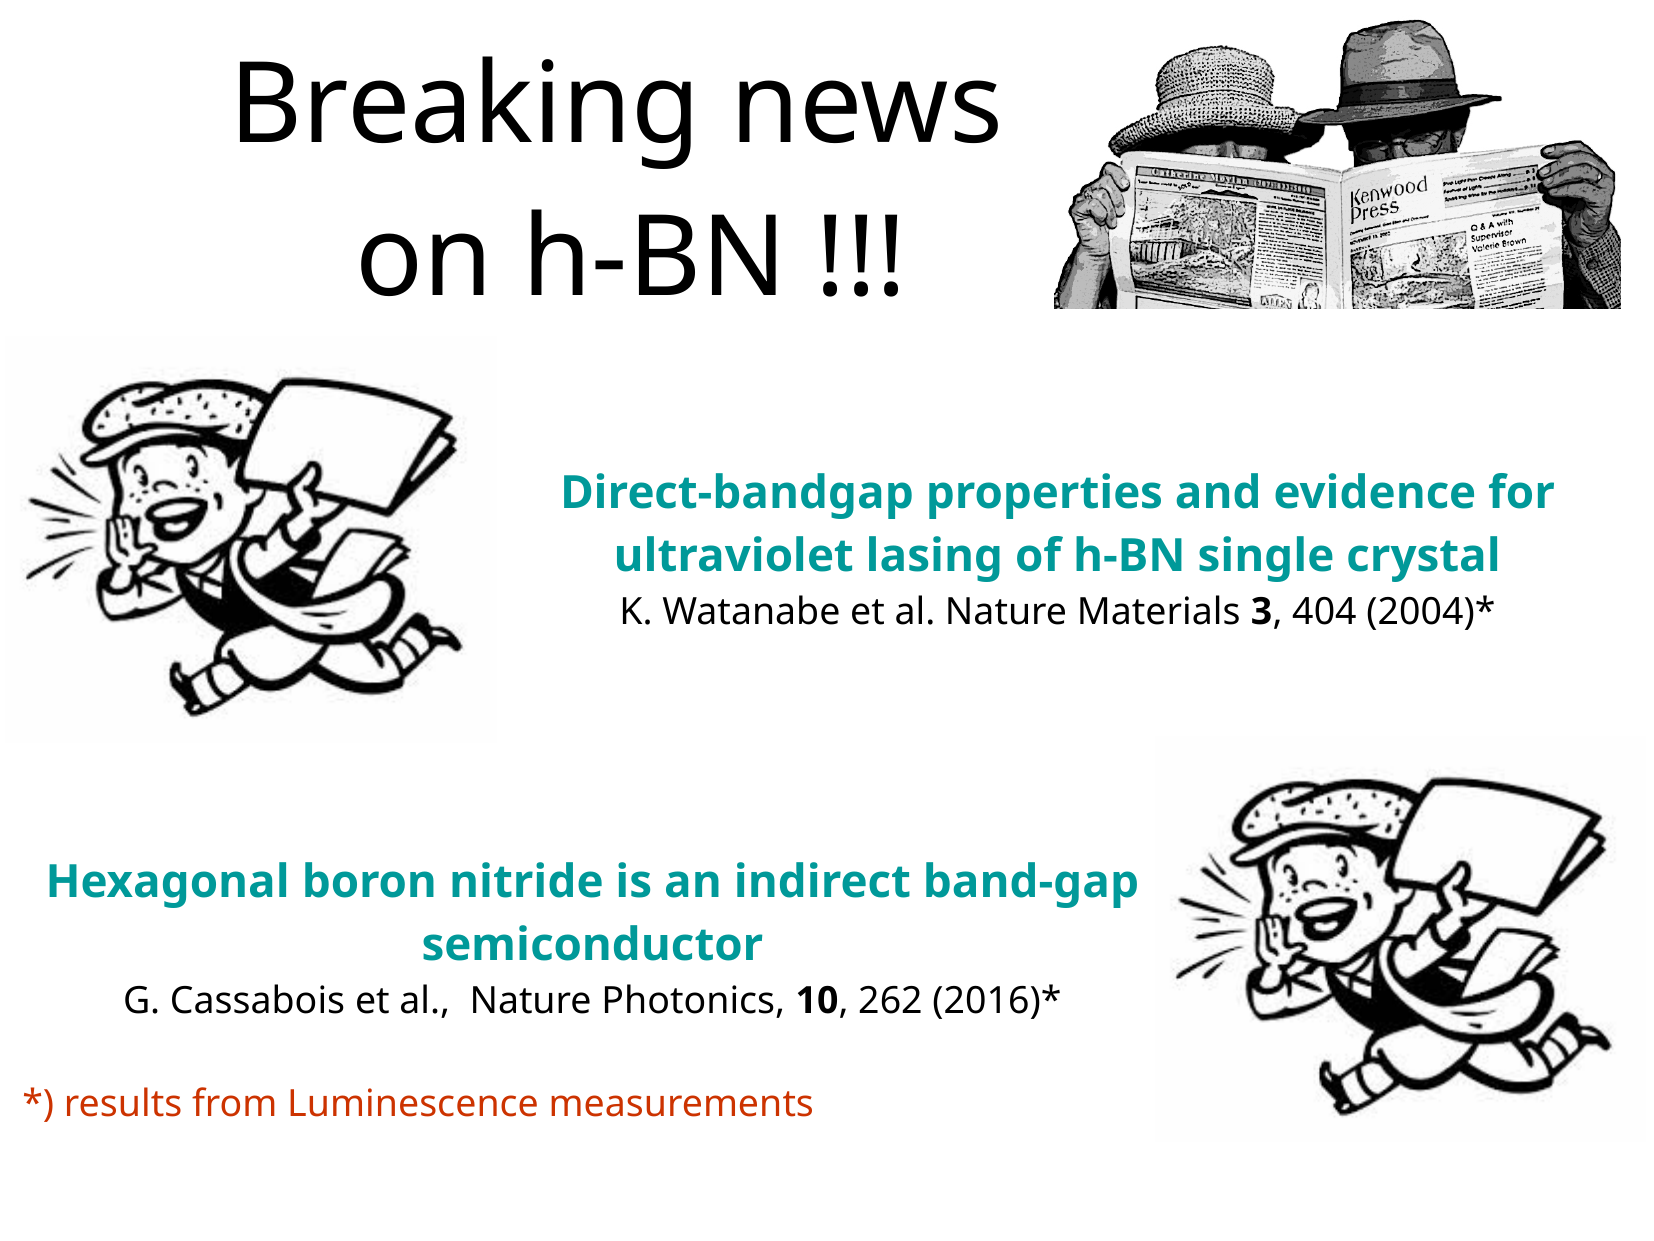

# Breaking news on h-BN !!!
Direct-bandgap properties and evidence for ultraviolet lasing of h-BN single crystal
K. Watanabe et al. Nature Materials 3, 404 (2004)*
Hexagonal boron nitride is an indirect band-gap semiconductor
G. Cassabois et al., Nature Photonics, 10, 262 (2016)*
*) results from Luminescence measurements